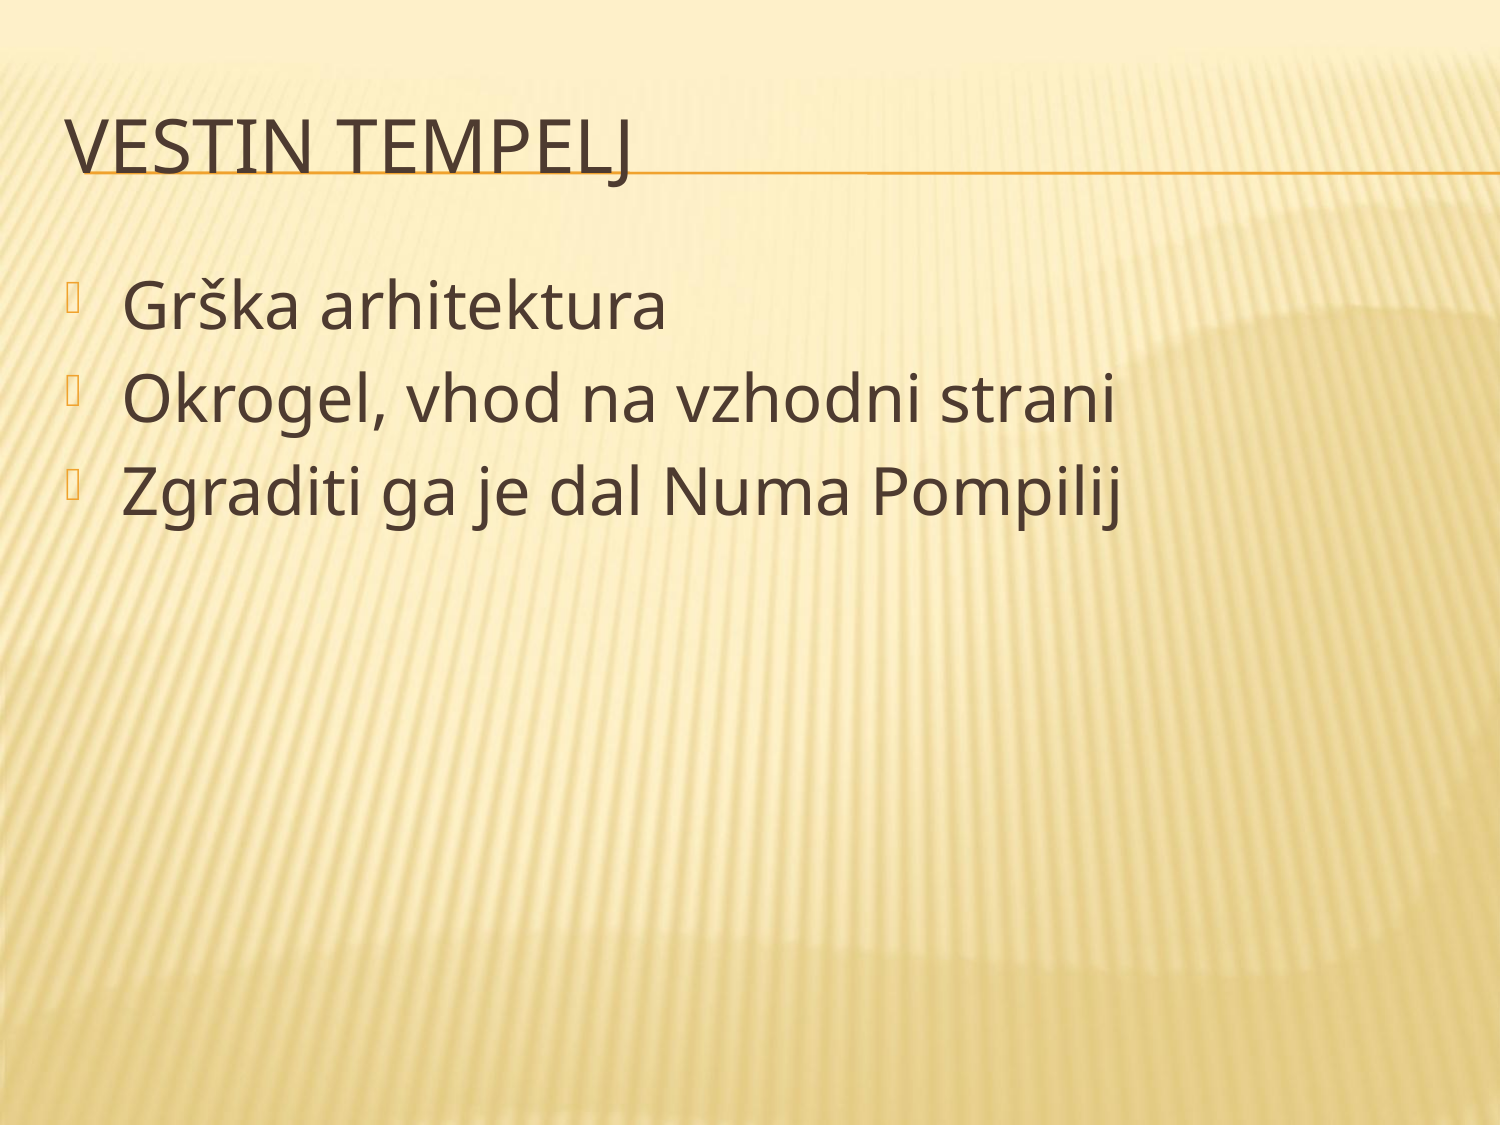

# Vestin tempelj
Grška arhitektura
Okrogel, vhod na vzhodni strani
Zgraditi ga je dal Numa Pompilij